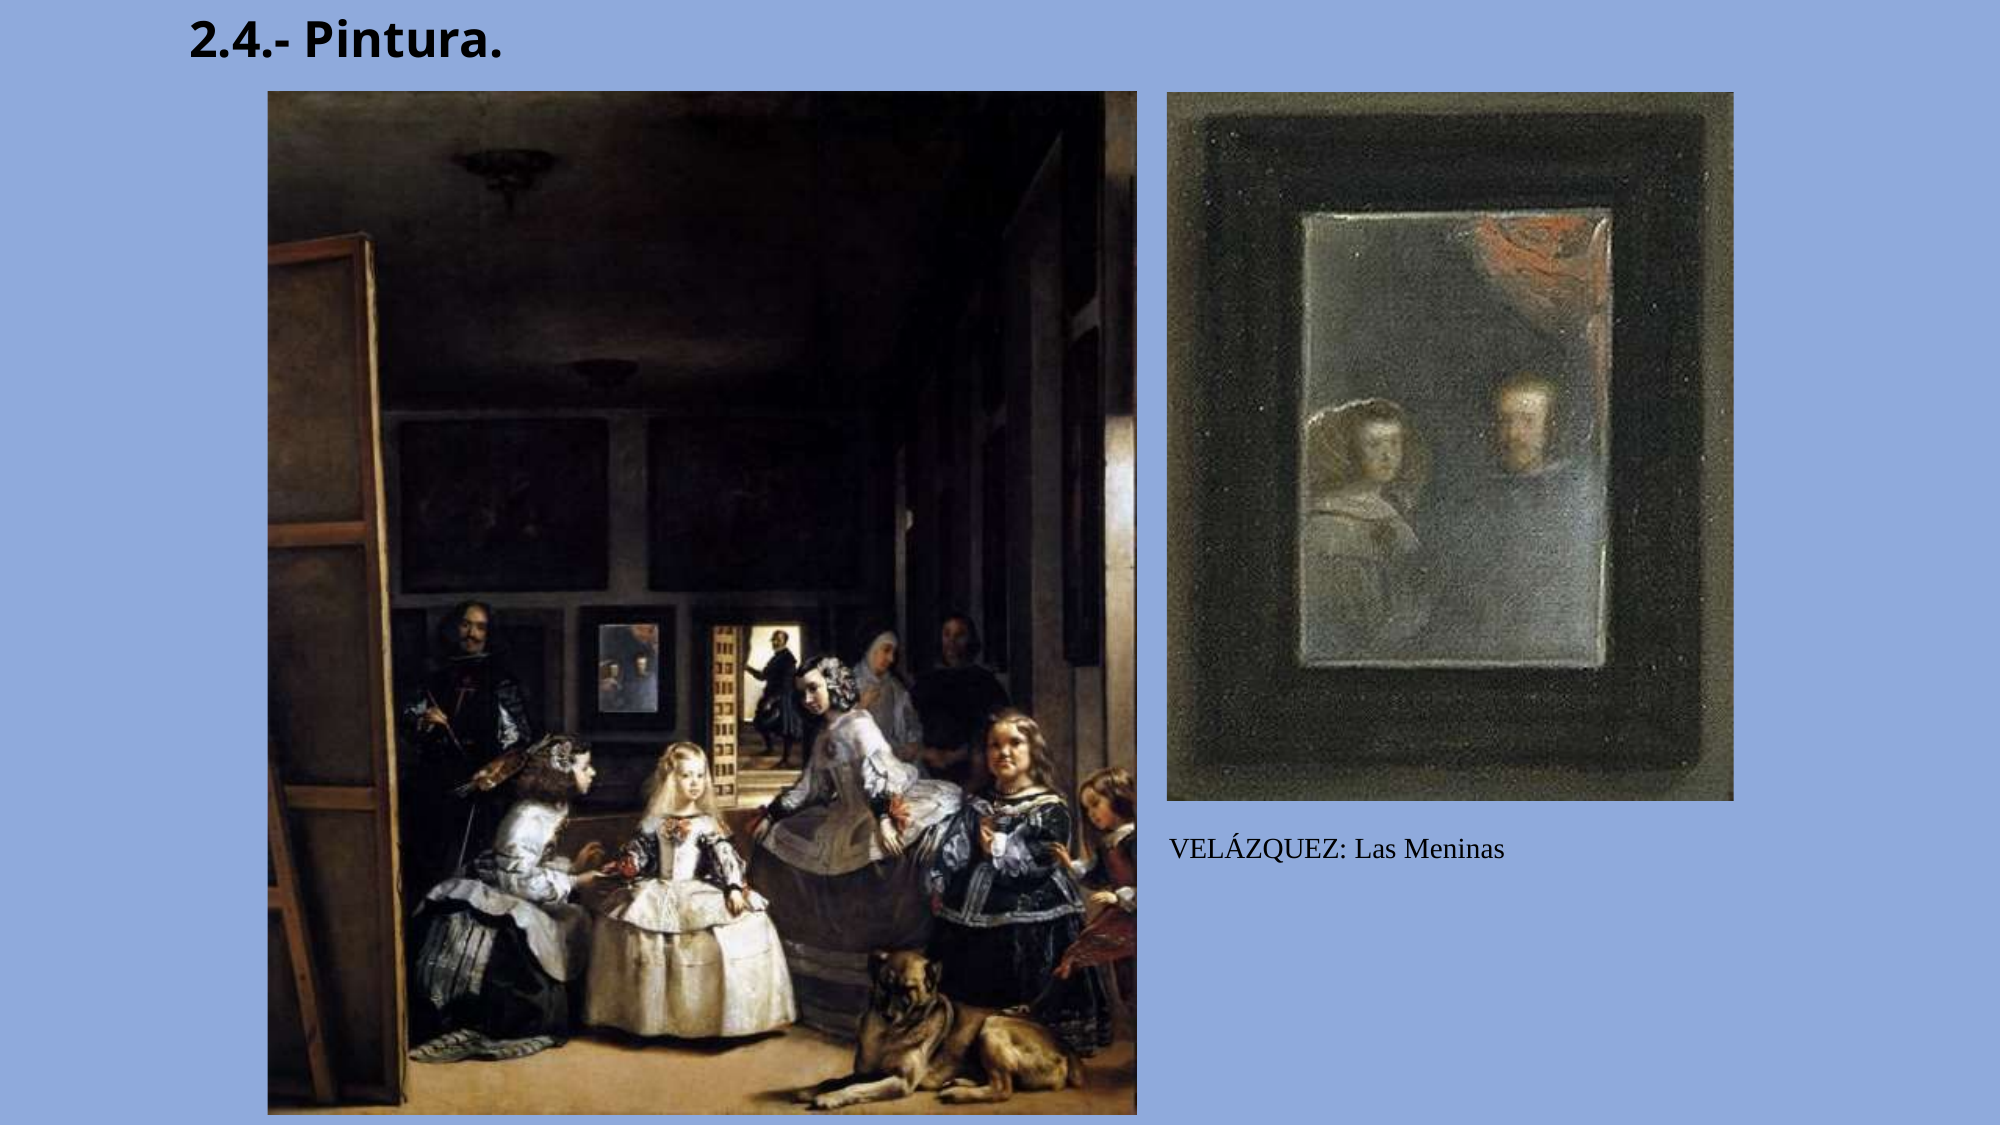

2.4.- Pintura.
# 4.4.- Pintura.
VELÁZQUEZ: Las Meninas